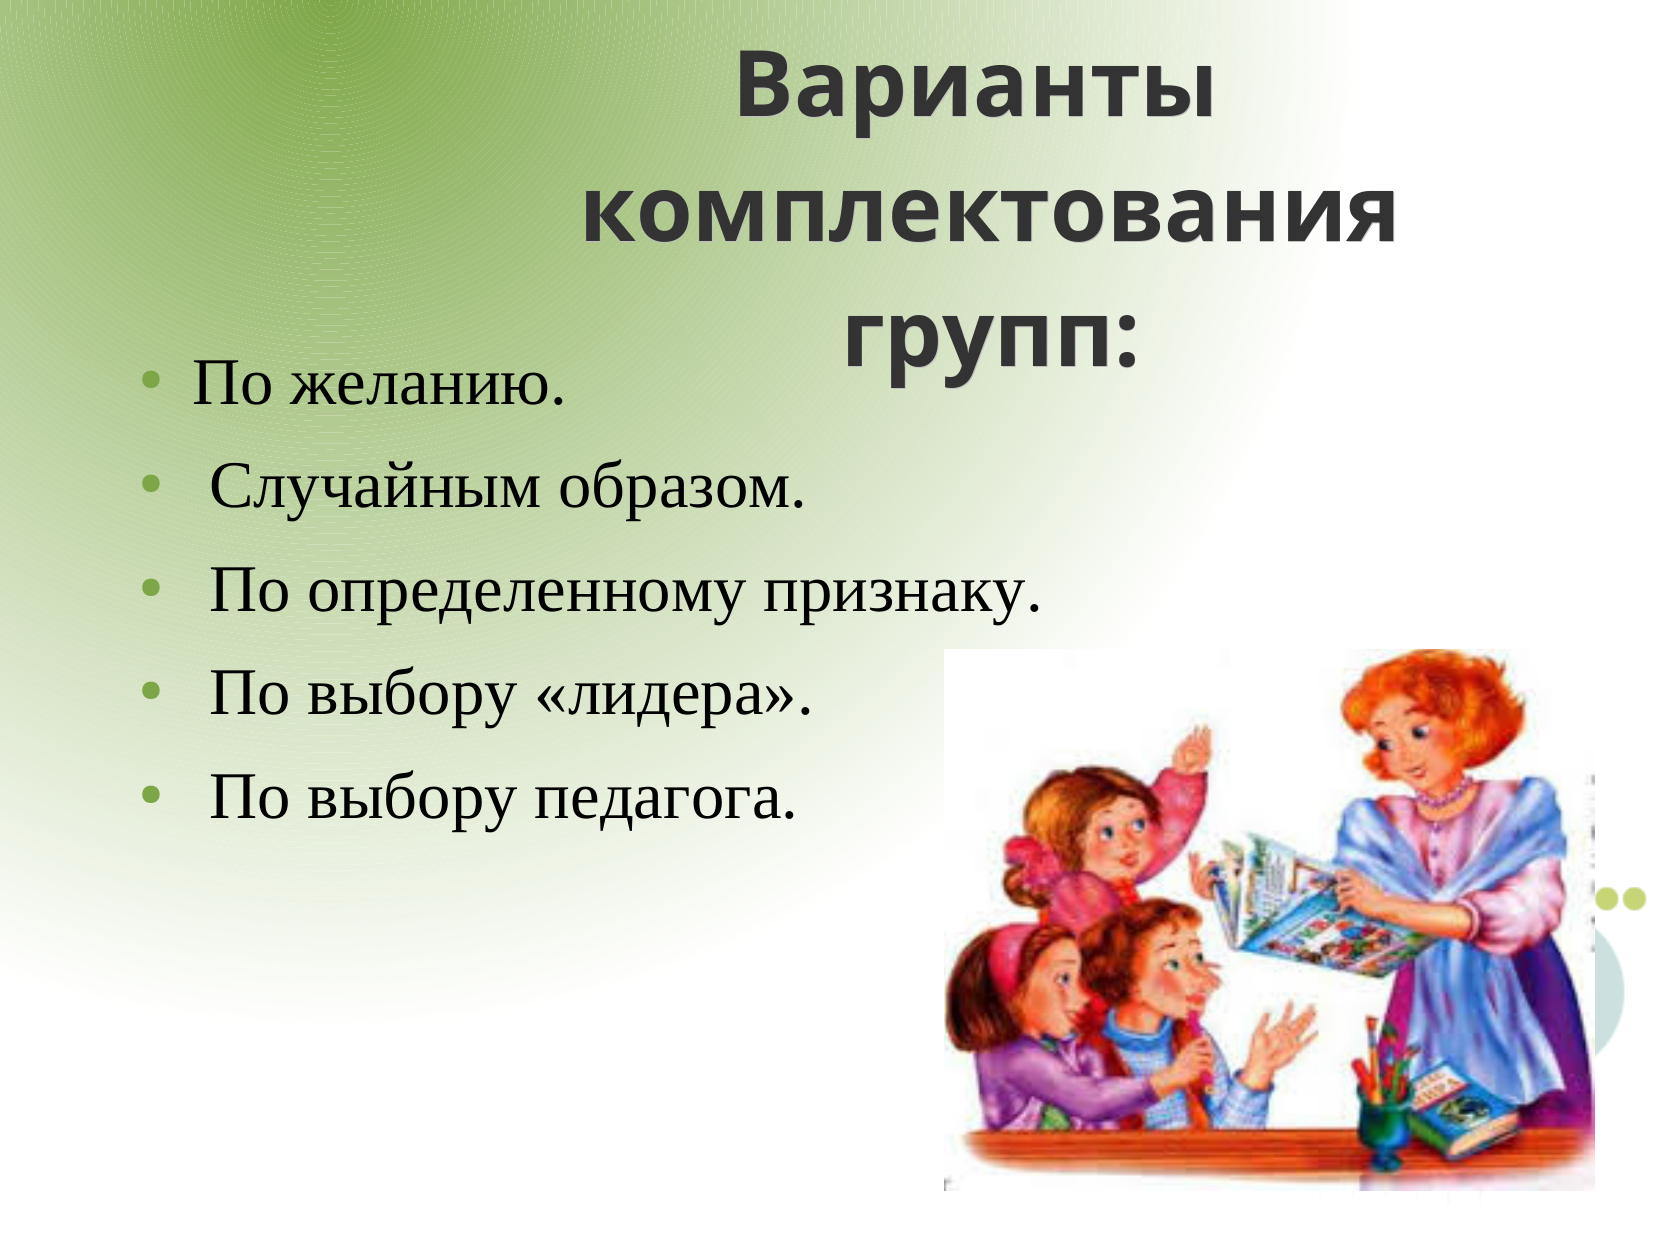

# Варианты комплектования групп:
По желанию.
 Случайным образом.
 По определенному признаку.
 По выбору «лидера».
 По выбору педагога.